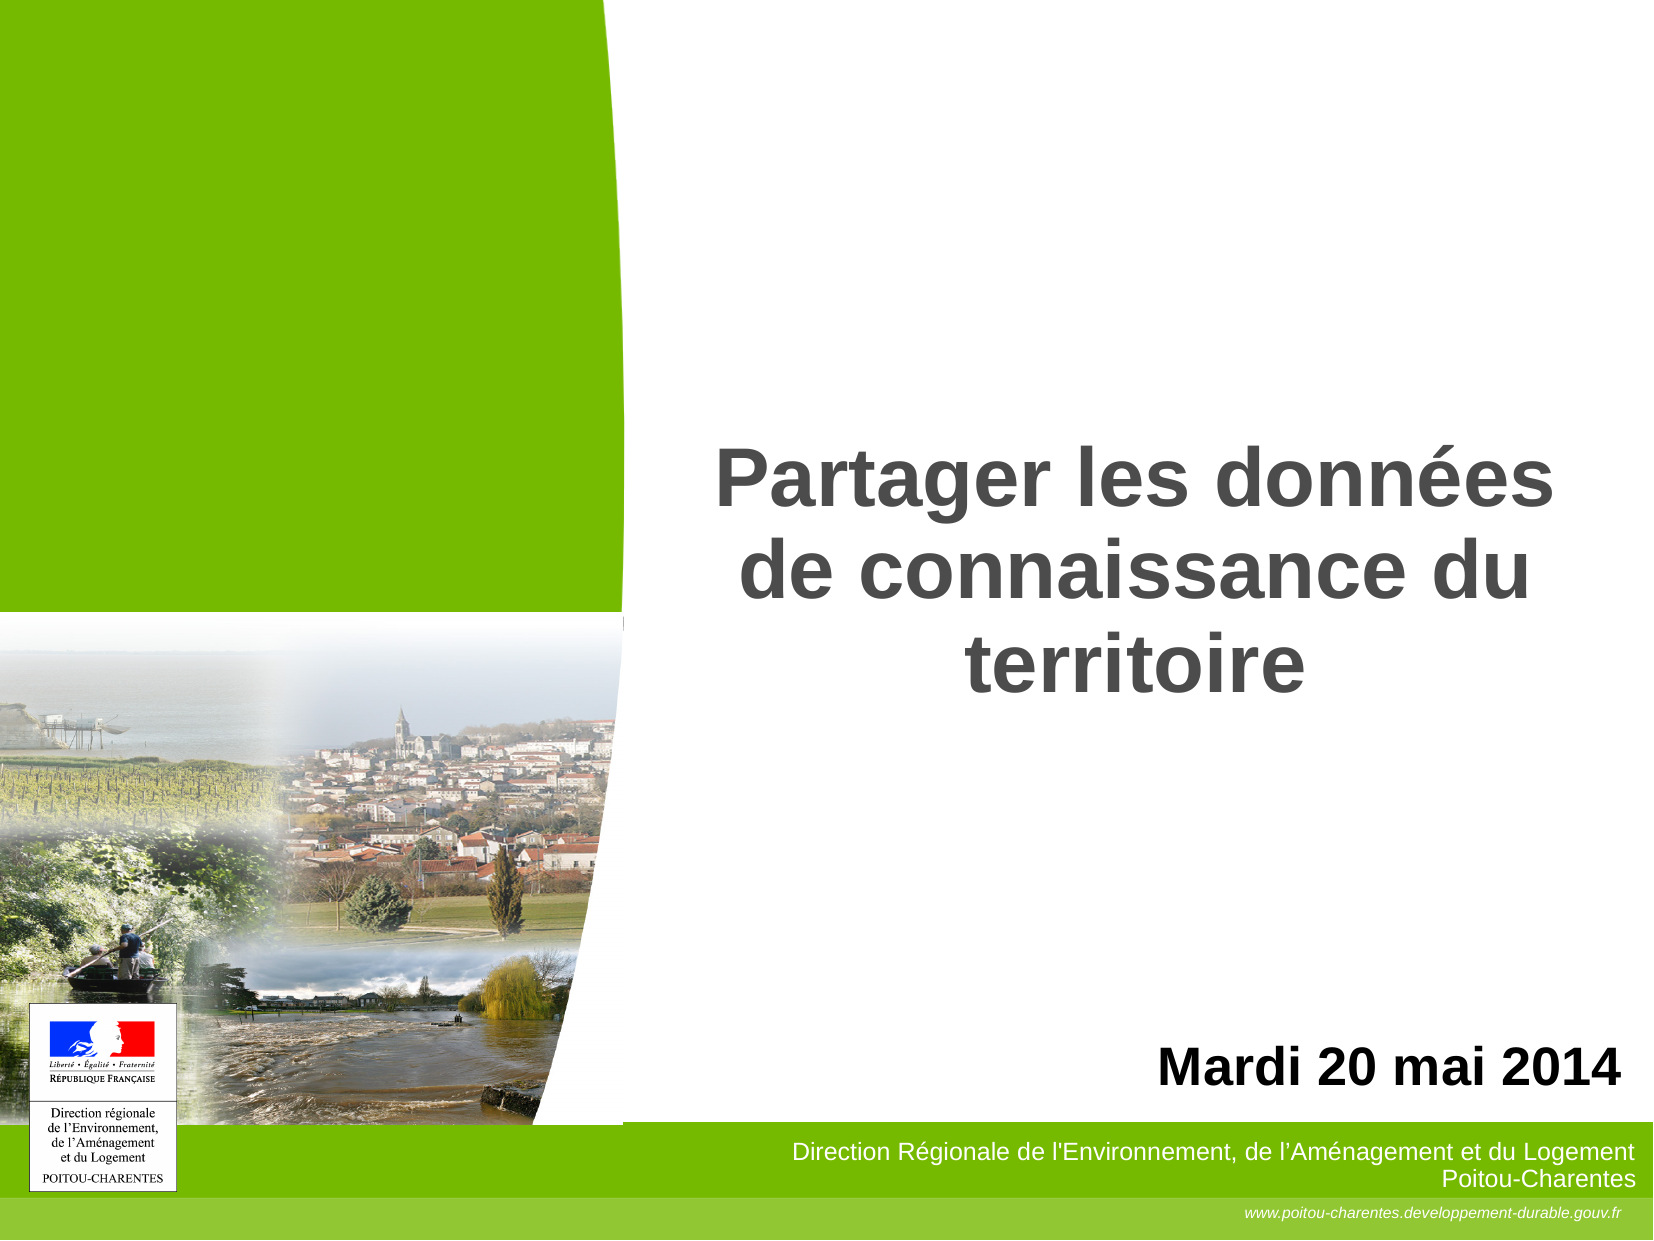

# Partager les données de connaissance du territoire
Mardi 20 mai 2014